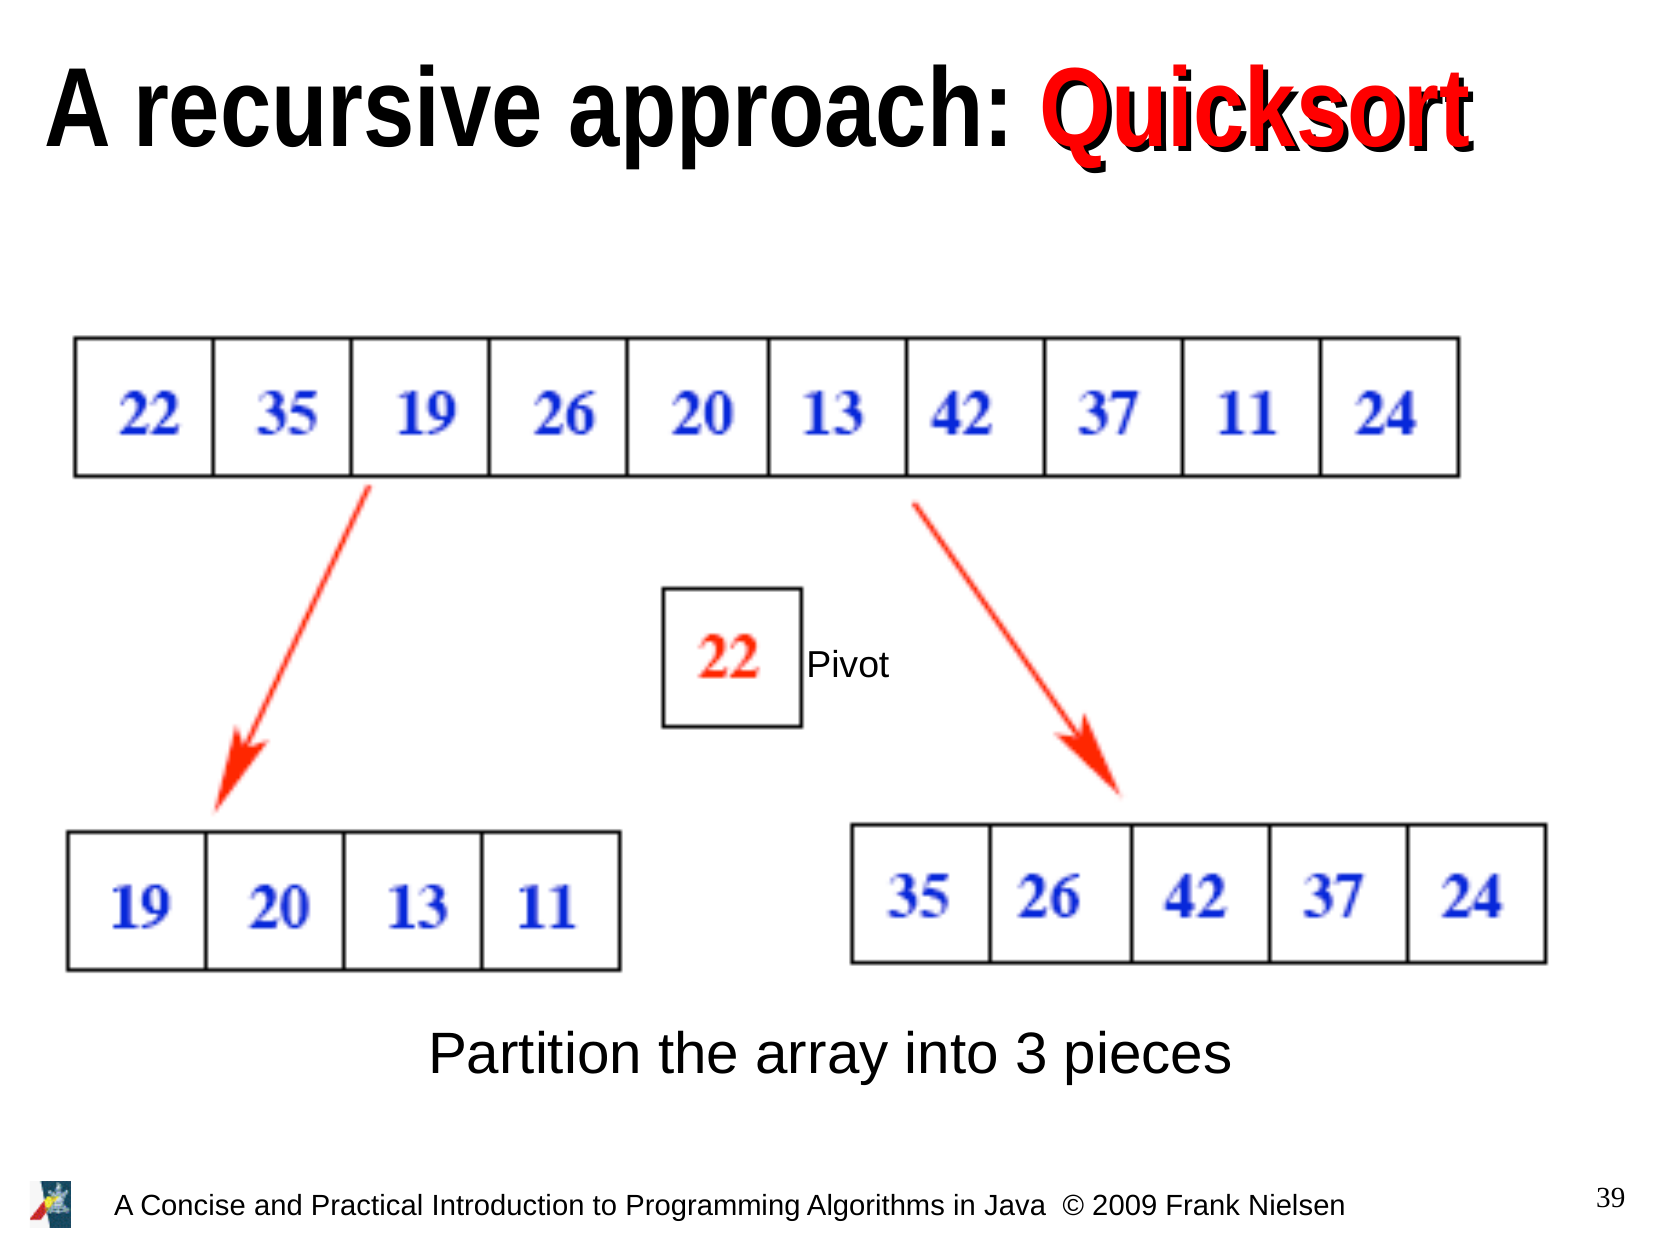

A recursive approach: Quicksort
Pivot
Partition the array into 3 pieces